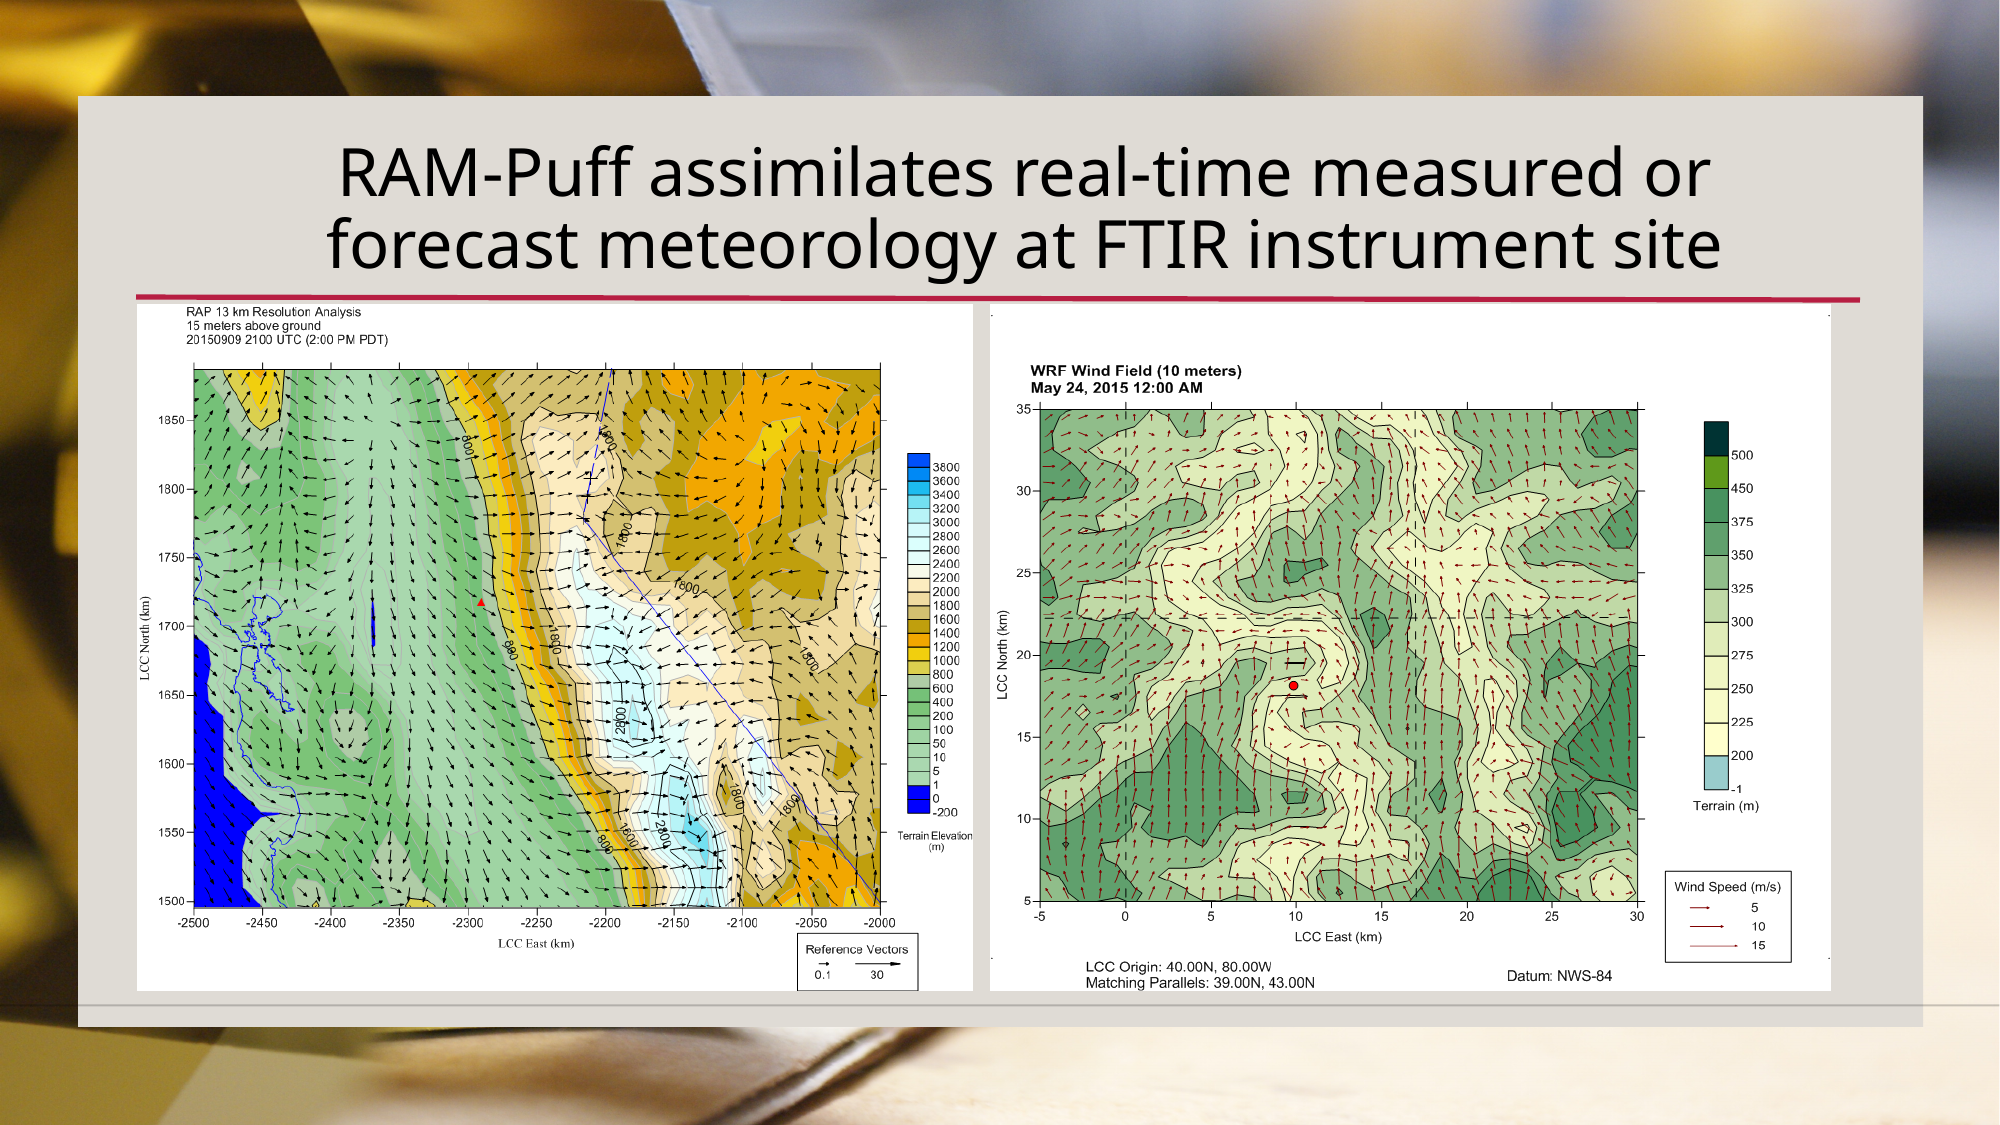

# RAM-Puff assimilates real-time measured or forecast meteorology at FTIR instrument site